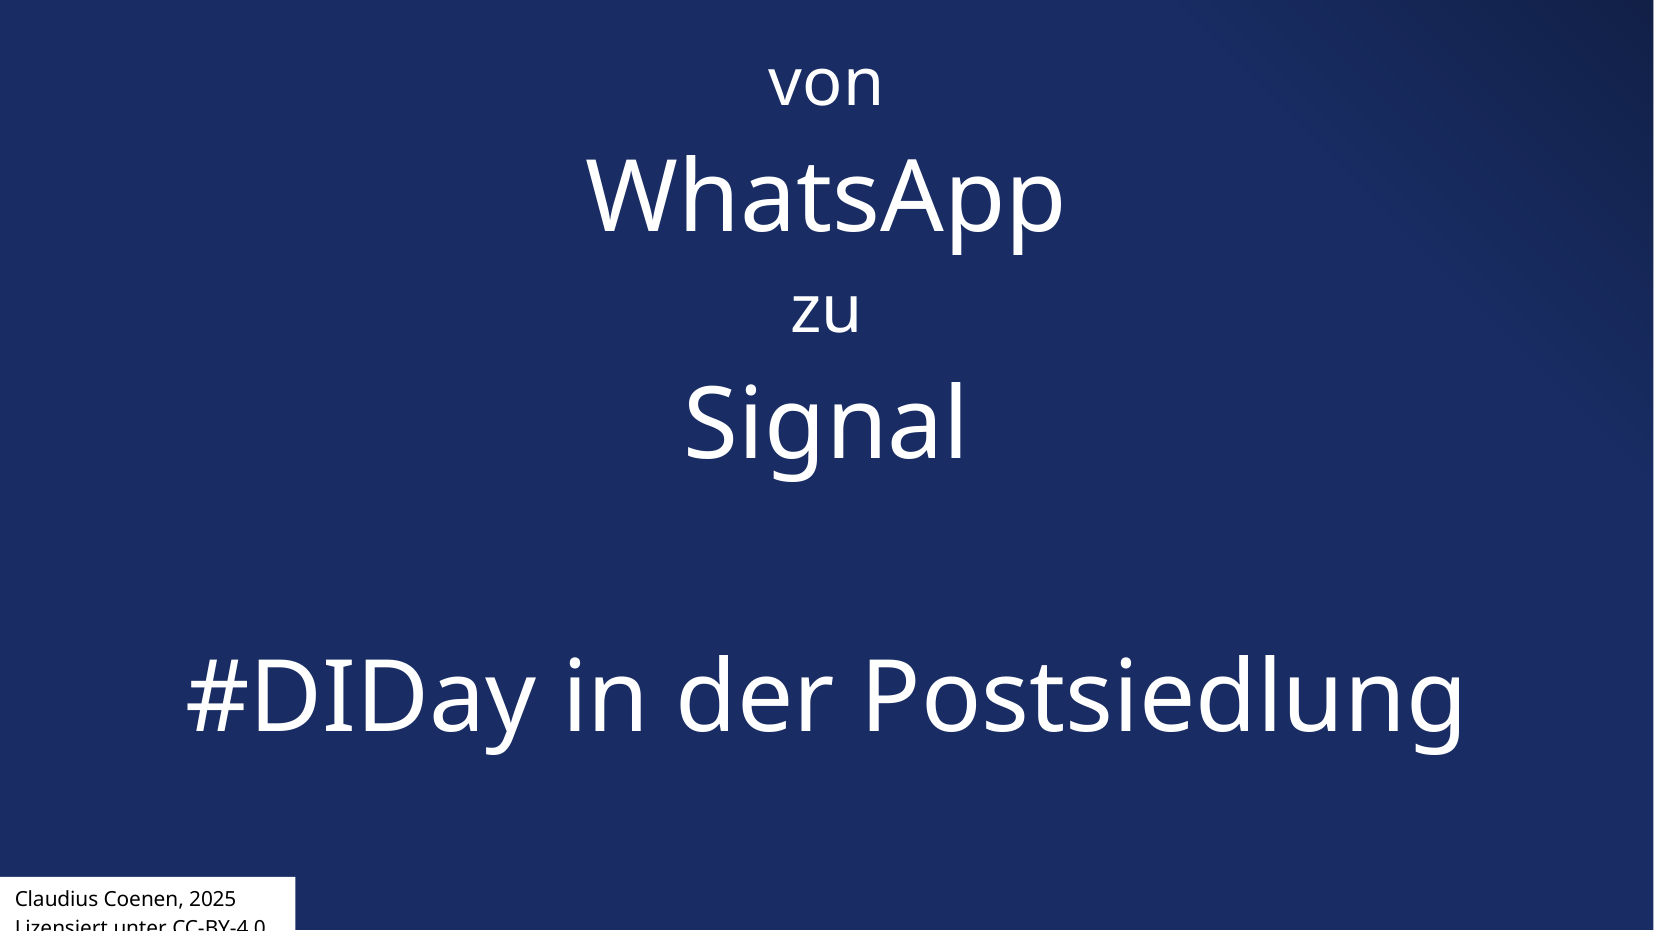

# von
WhatsApp
zu
Signal
#DIDay in der Postsiedlung
Claudius Coenen, 2025
Lizensiert unter CC-BY-4.0